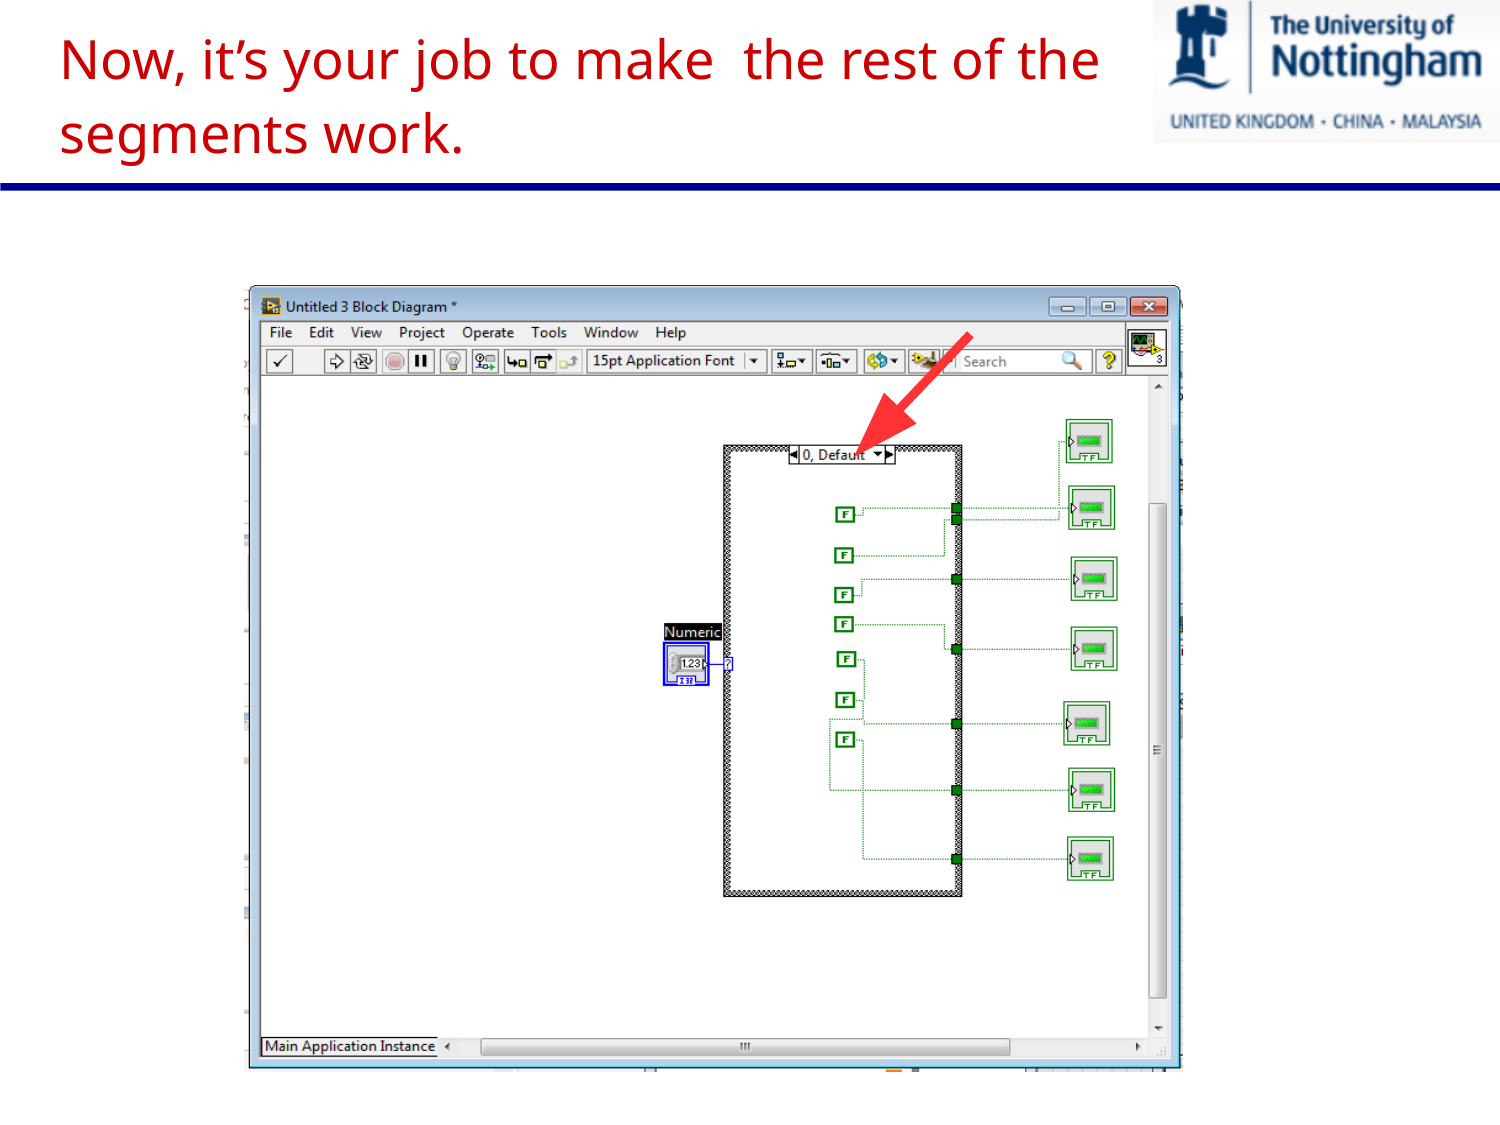

# Now, it’s your job to make the rest of the segments work.